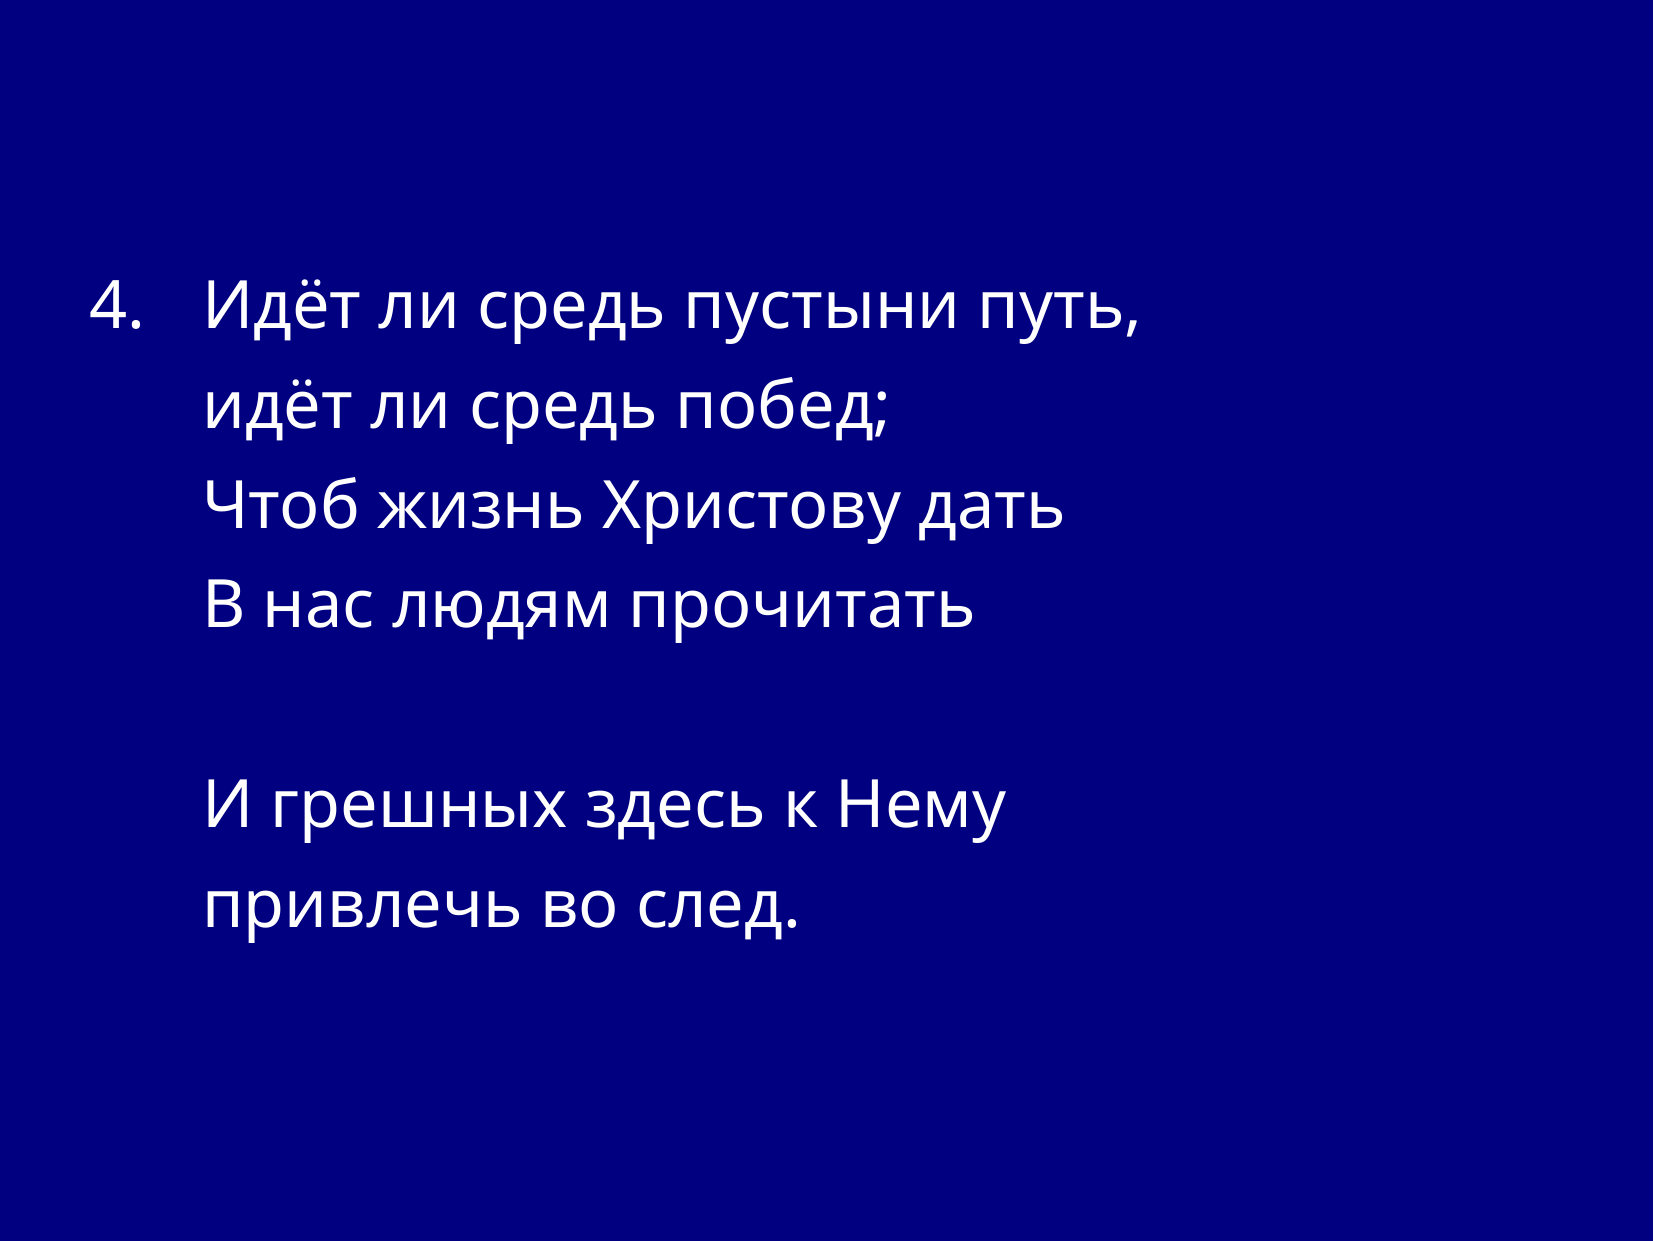

4.	Идёт ли средь пустыни путь,
	идёт ли средь побед;
	Чтоб жизнь Христову дать
	В нас людям прочитать
	И грешных здесь к Нему
	привлечь во след.